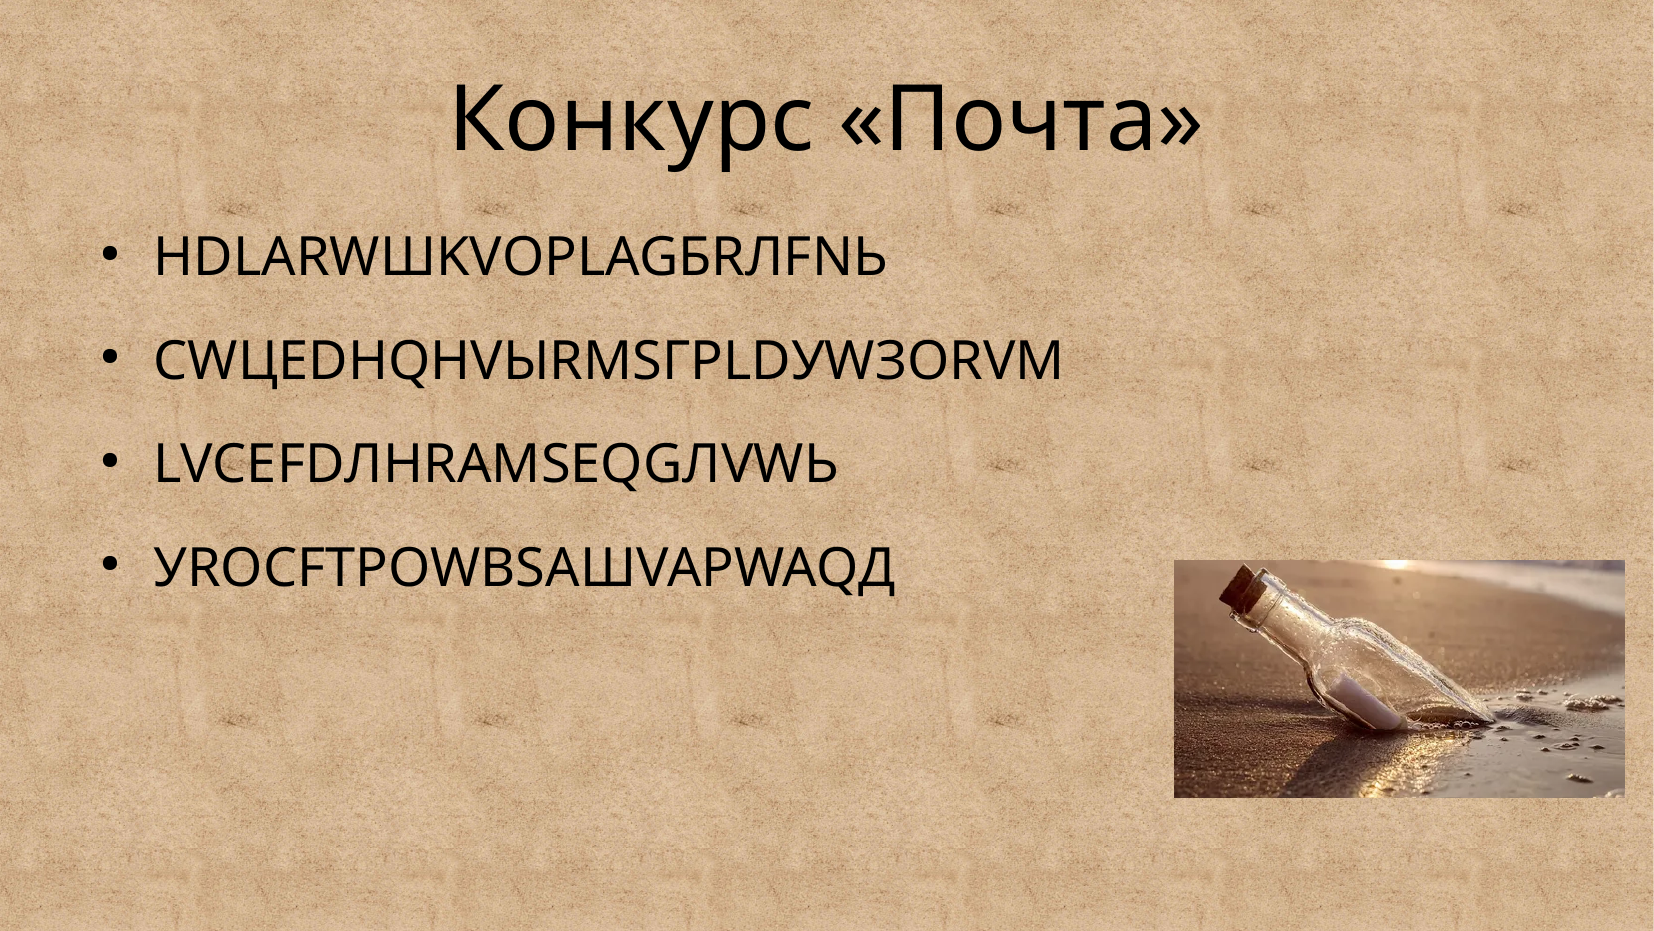

# Конкурс «Почта»
HDLARWШKVOPLAGБRЛFNЬ
CWЦЕDHQHVЫRMSГPLDУWЗORVM
LVCEFDЛHRAMSEQGЛVWЬ
УROCFTPOWBSAШVAPWAQД